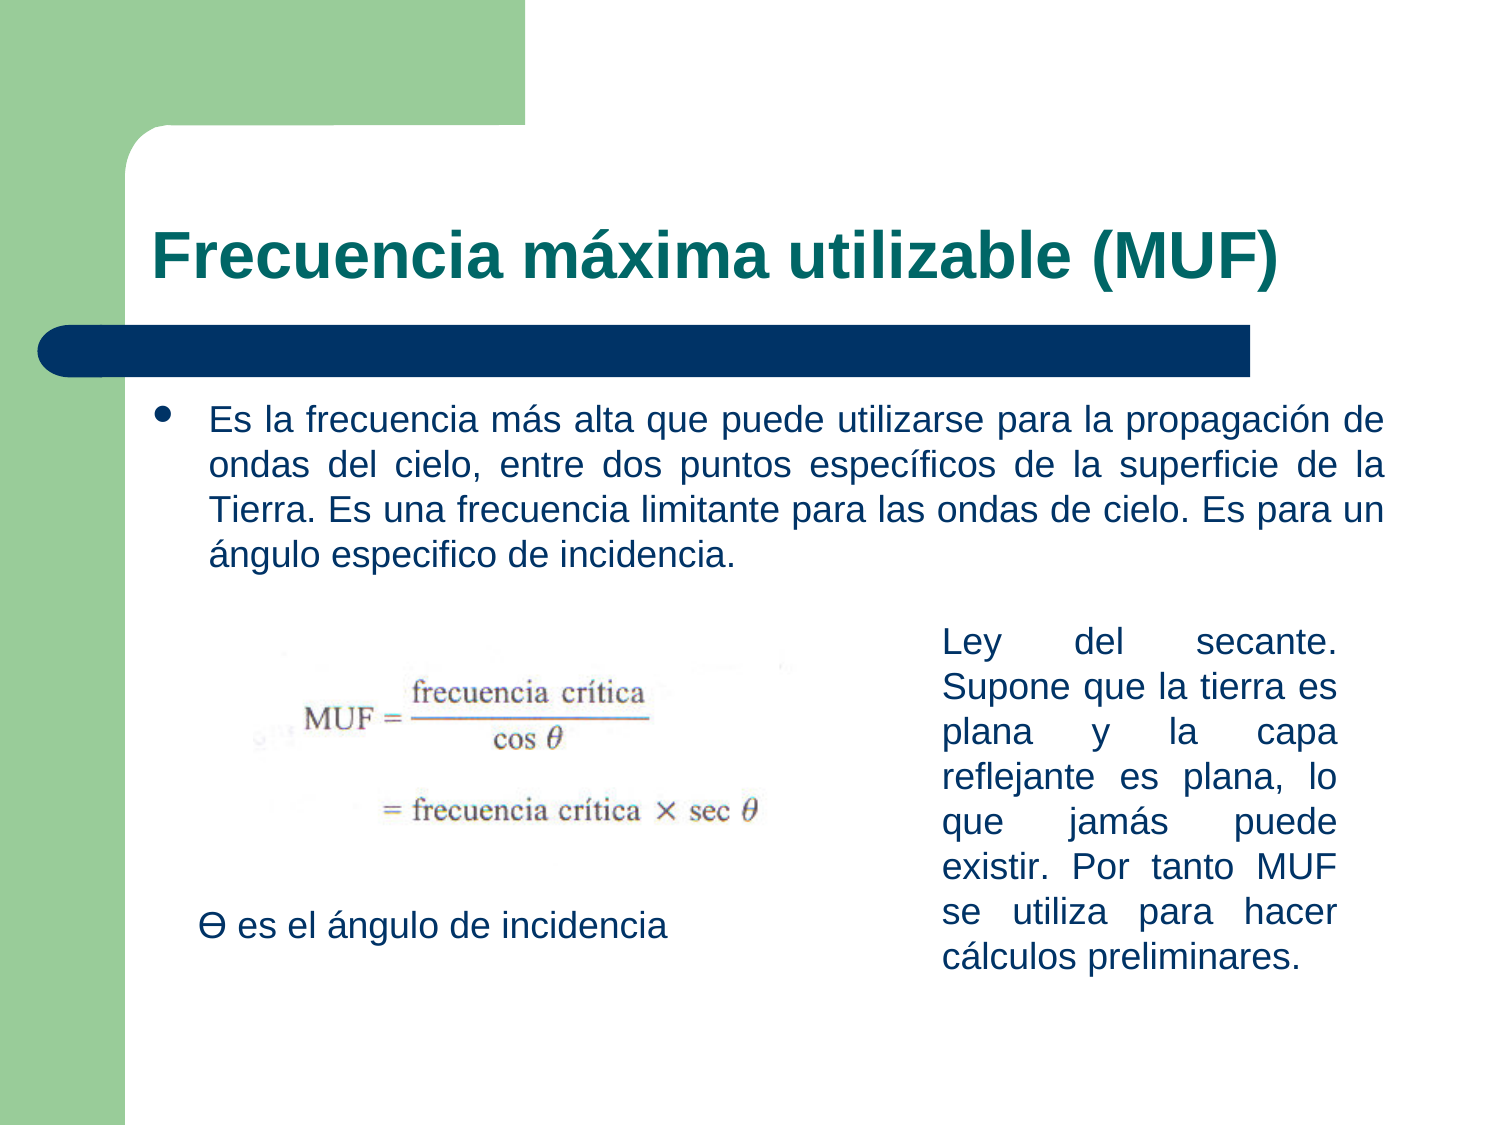

# Frecuencia máxima utilizable (MUF)
Es la frecuencia más alta que puede utilizarse para la propagación de ondas del cielo, entre dos puntos específicos de la superficie de la Tierra. Es una frecuencia limitante para las ondas de cielo. Es para un ángulo especifico de incidencia.
Ley del secante. Supone que la tierra es plana y la capa reflejante es plana, lo que jamás puede existir. Por tanto MUF se utiliza para hacer cálculos preliminares.
Ө es el ángulo de incidencia